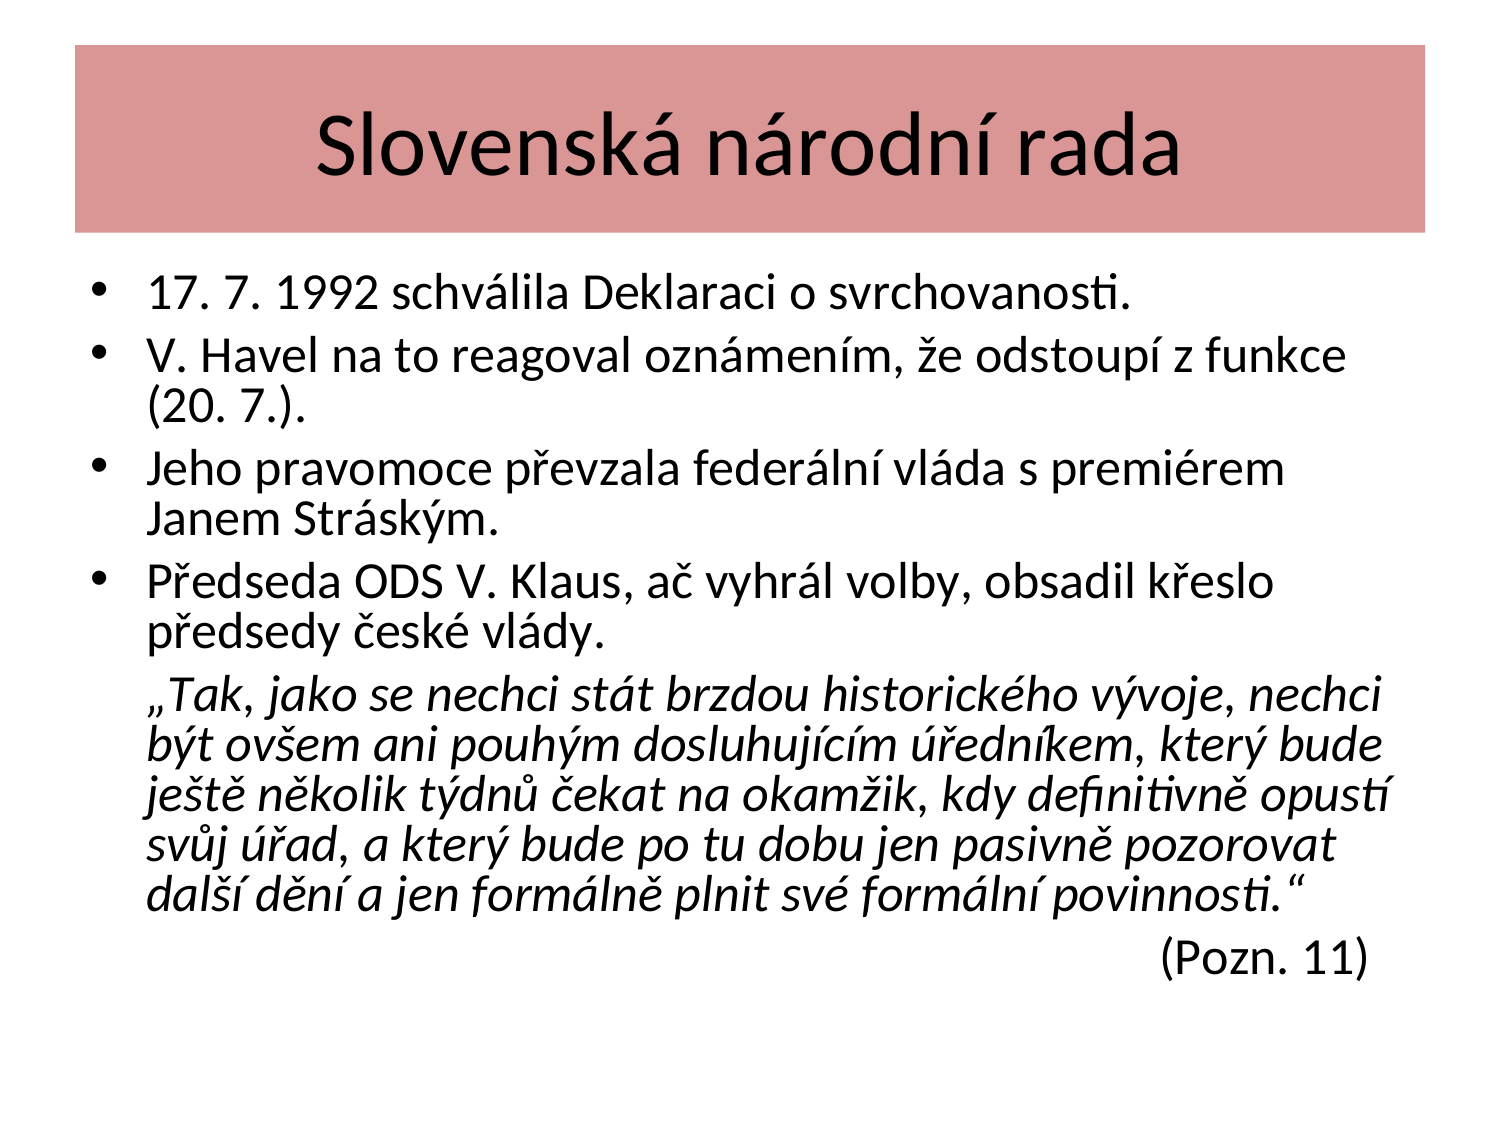

# Slovenská národní rada
17. 7. 1992 schválila Deklaraci o svrchovanosti.
V. Havel na to reagoval oznámením, že odstoupí z funkce (20. 7.).
Jeho pravomoce převzala federální vláda s premiérem Janem Stráským.
Předseda ODS V. Klaus, ač vyhrál volby, obsadil křeslo předsedy české vlády.
	„Tak, jako se nechci stát brzdou historického vývoje, nechci být ovšem ani pouhým dosluhujícím úředníkem, který bude ještě několik týdnů čekat na okamžik, kdy definitivně opustí svůj úřad, a který bude po tu dobu jen pasivně pozorovat další dění a jen formálně plnit své formální povinnosti.“
 (Pozn. 11)